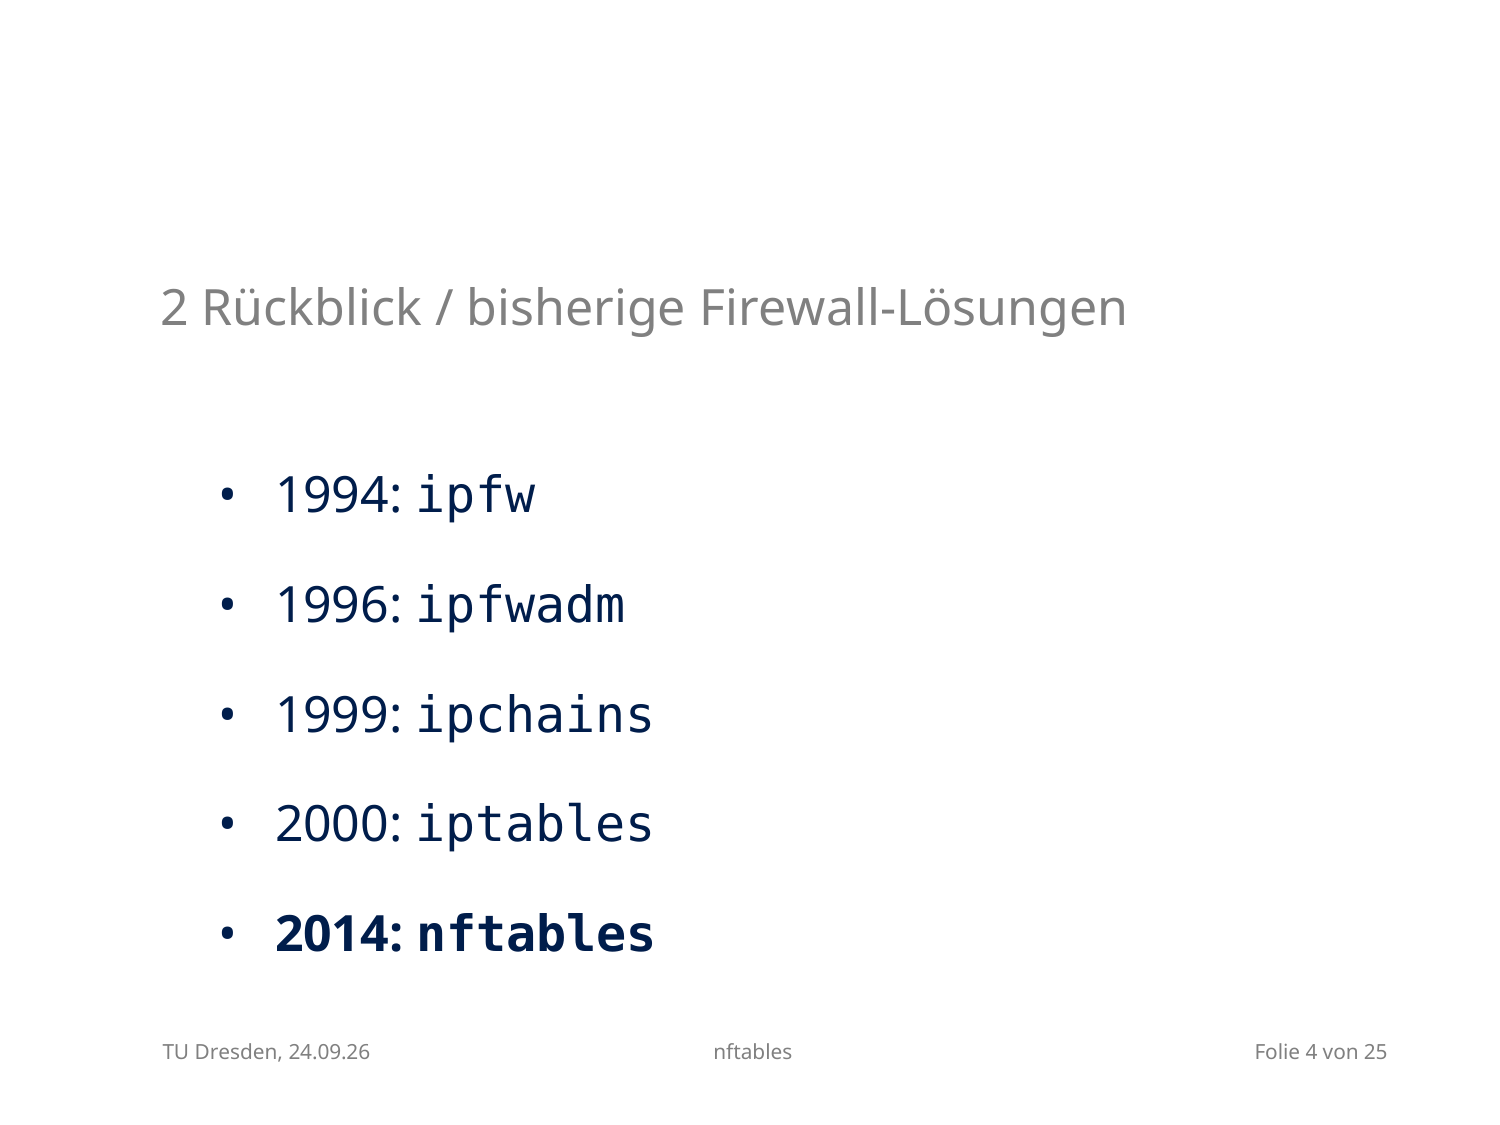

# 2 Rückblick / bisherige Firewall-Lösungen
1994: ipfw
1996: ipfwadm
1999: ipchains
2000: iptables
2014: nftables
4